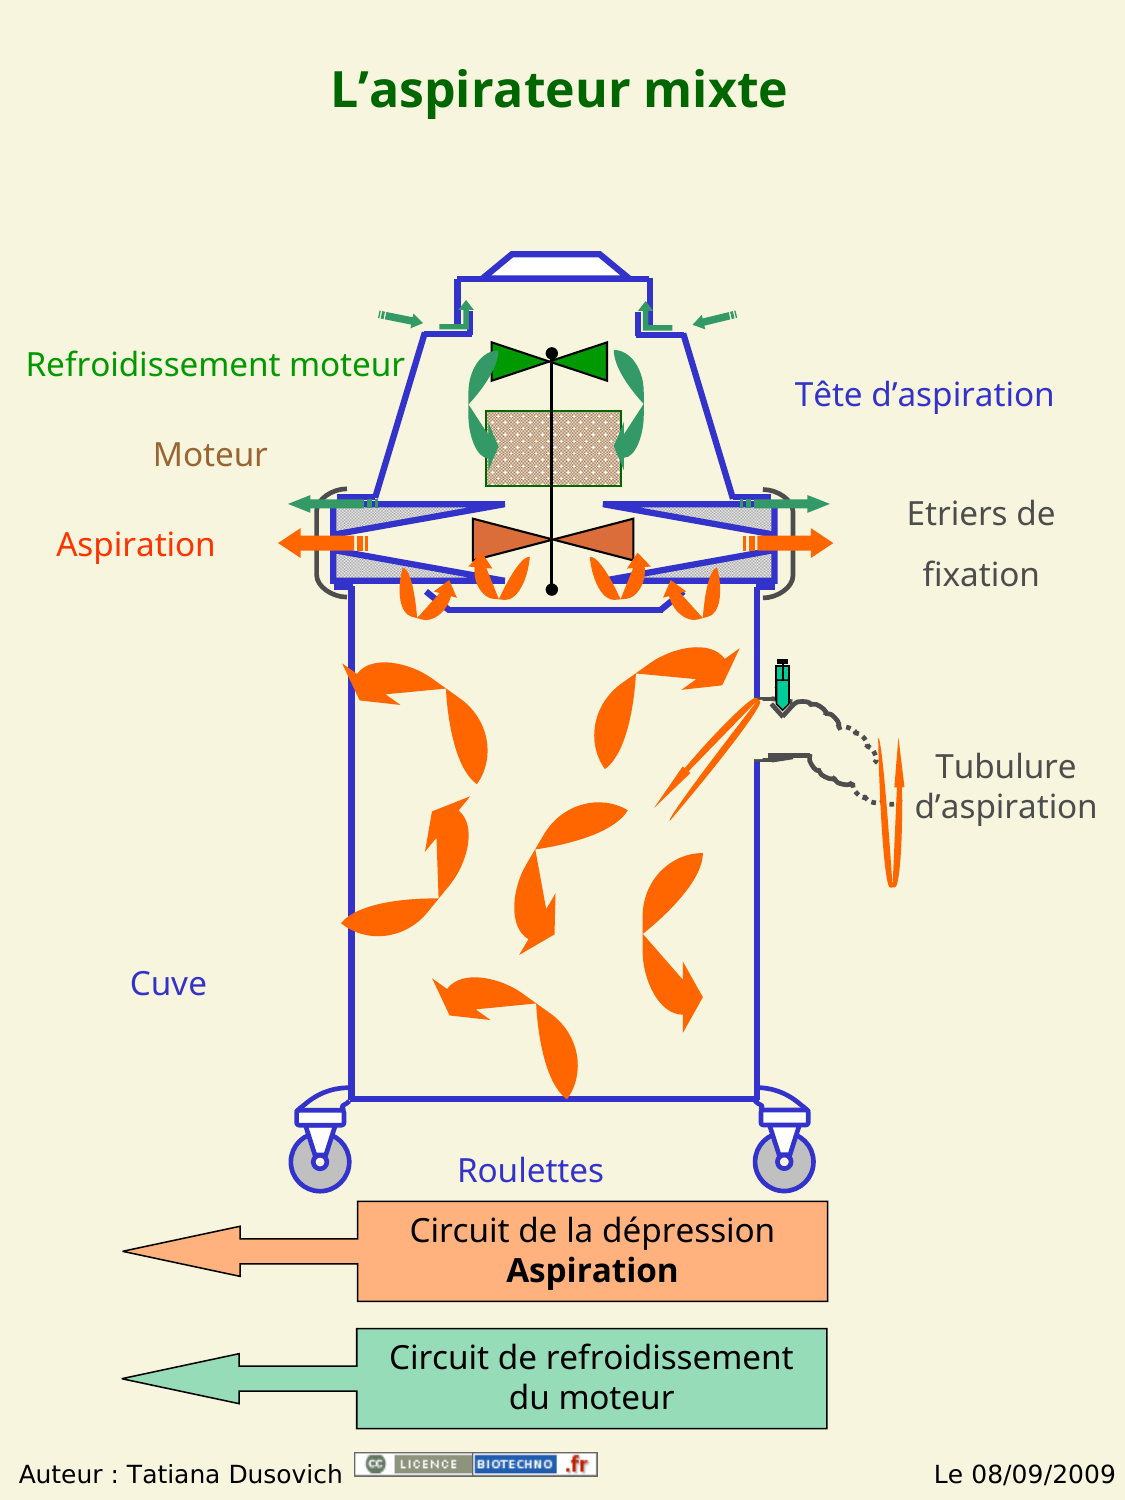

L’aspirateur mixte
Refroidissement moteur
Tête d’aspiration
 Moteur
Etriers de
fixation
Aspiration
Tubulure d’aspiration
Cuve
Roulettes
Circuit de la dépression
Aspiration
Circuit de refroidissement du moteur
Auteur : Tatiana Dusovich Le 08/09/2009